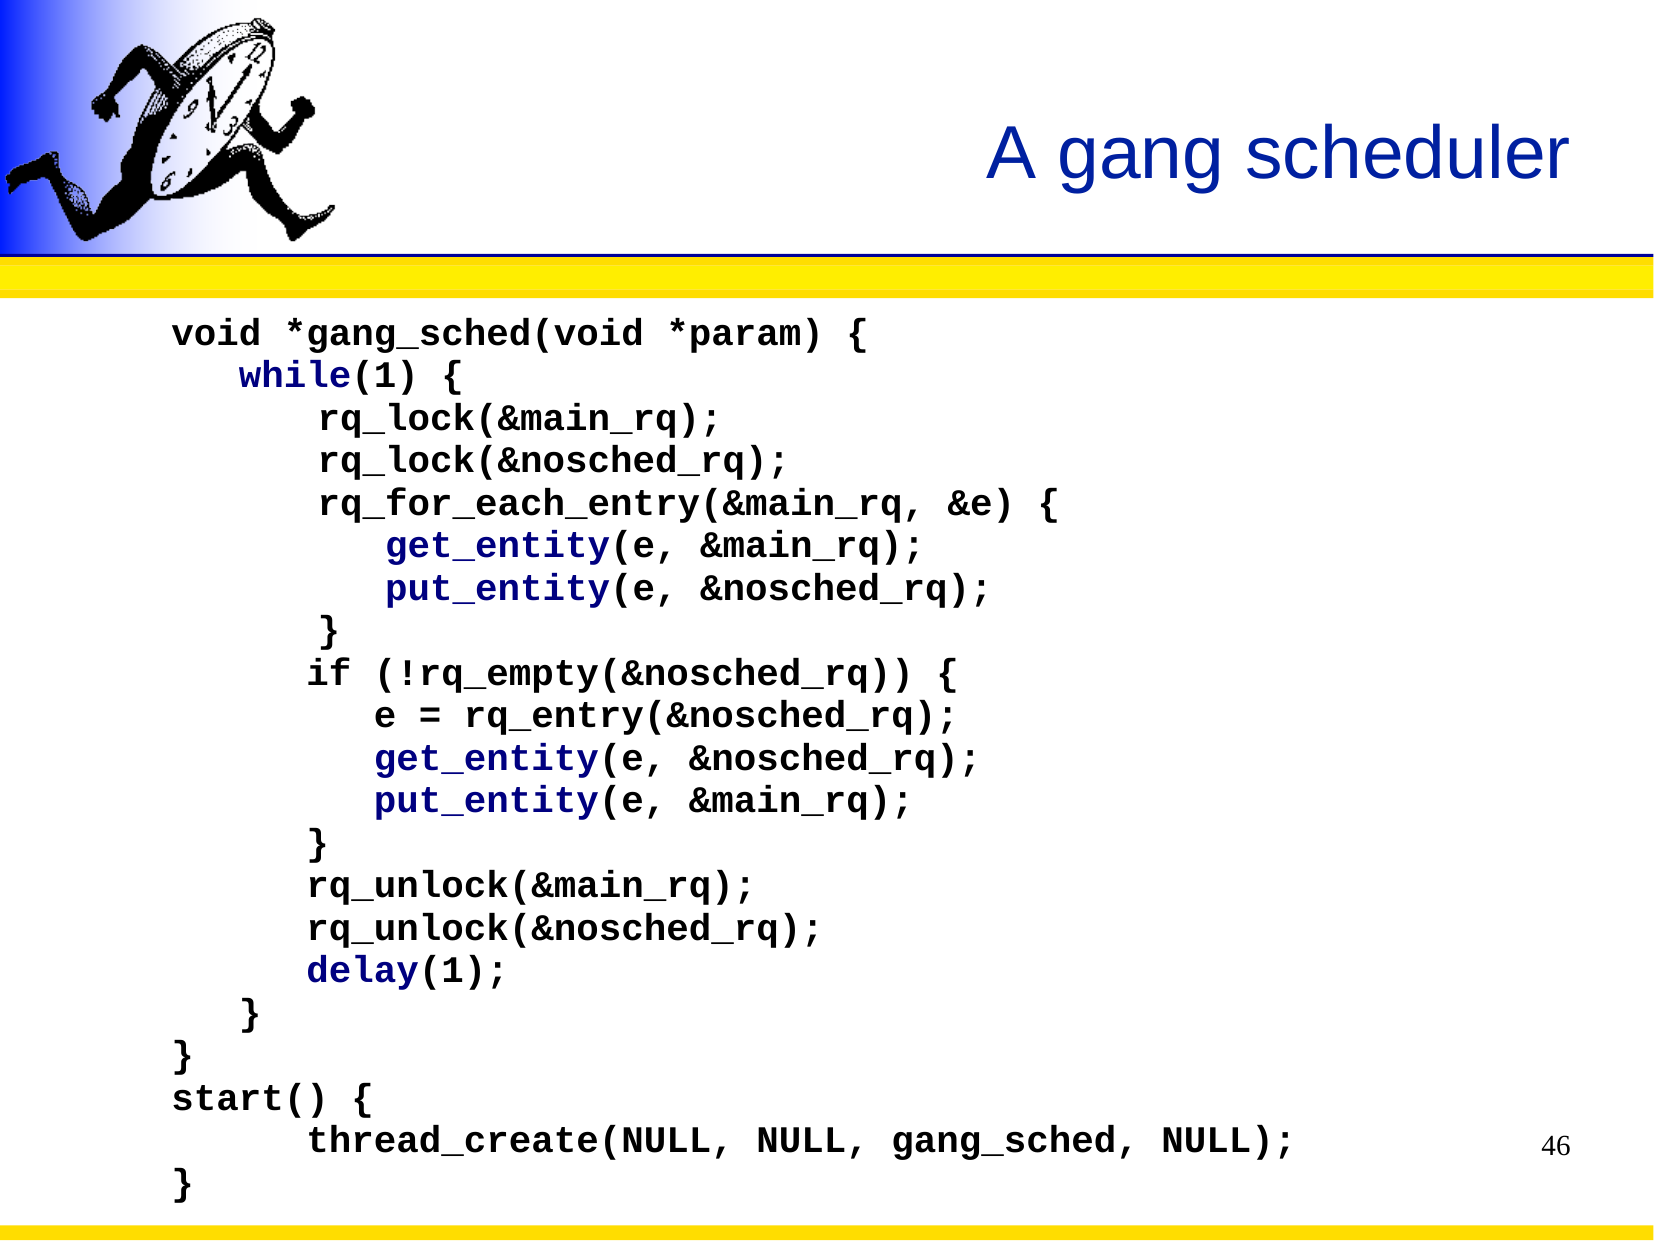

# A gang scheduler
void *gang_sched(void *param) {
 while(1) {
 rq_lock(&main_rq);
 rq_lock(&nosched_rq);
 rq_for_each_entry(&main_rq, &e) {
 get_entity(e, &main_rq);
 put_entity(e, &nosched_rq);
 }
 if (!rq_empty(&nosched_rq)) {
 e = rq_entry(&nosched_rq);
 get_entity(e, &nosched_rq);
 put_entity(e, &main_rq);
 }
 rq_unlock(&main_rq);
 rq_unlock(&nosched_rq);
 delay(1);
 }
}
start() {
 thread_create(NULL, NULL, gang_sched, NULL);
}
46